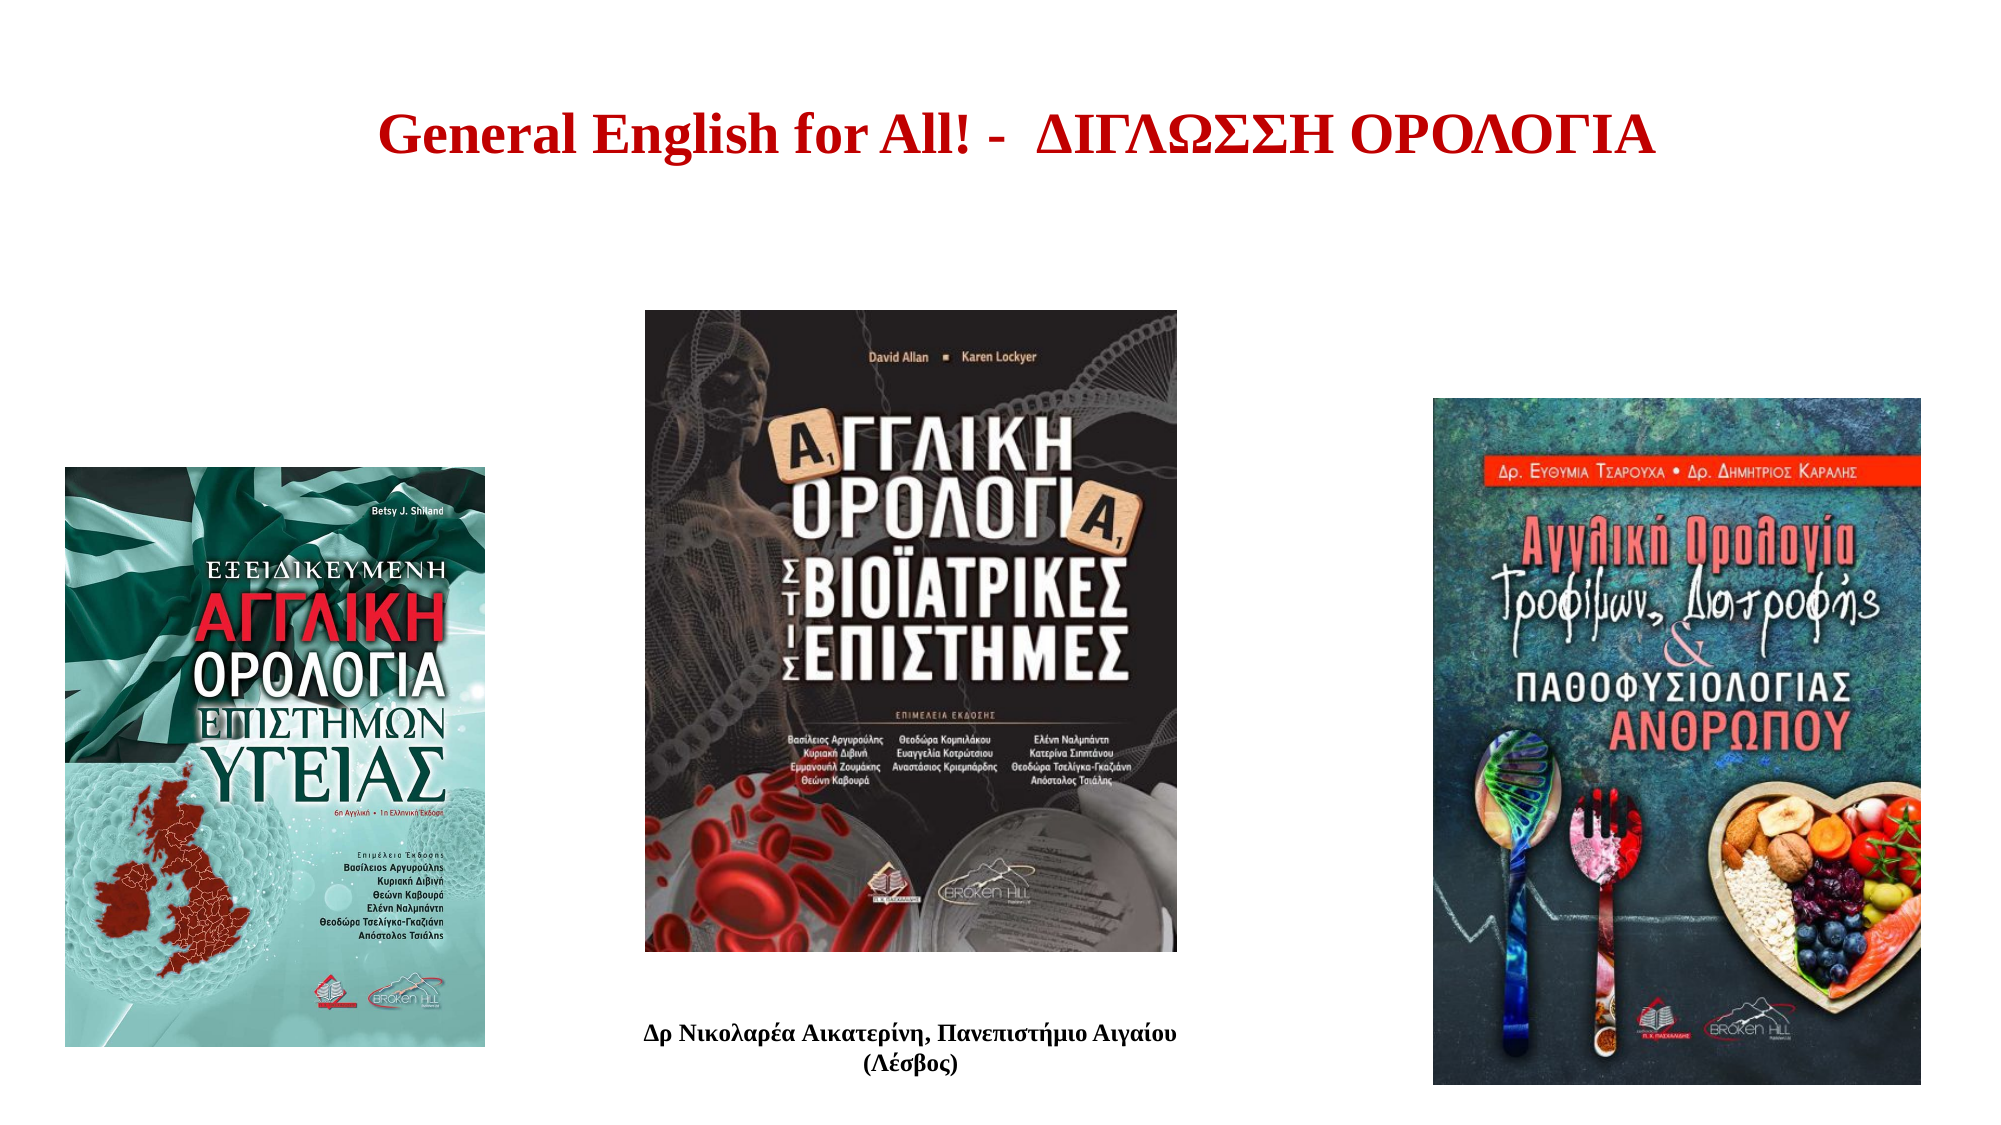

General English for All! - ΔΙΓΛΩΣΣΗ ΟΡΟΛΟΓΙΑ
Δρ Νικολαρέα Αικατερίνη, Πανεπιστήμιο Αιγαίου
(Λέσβος)